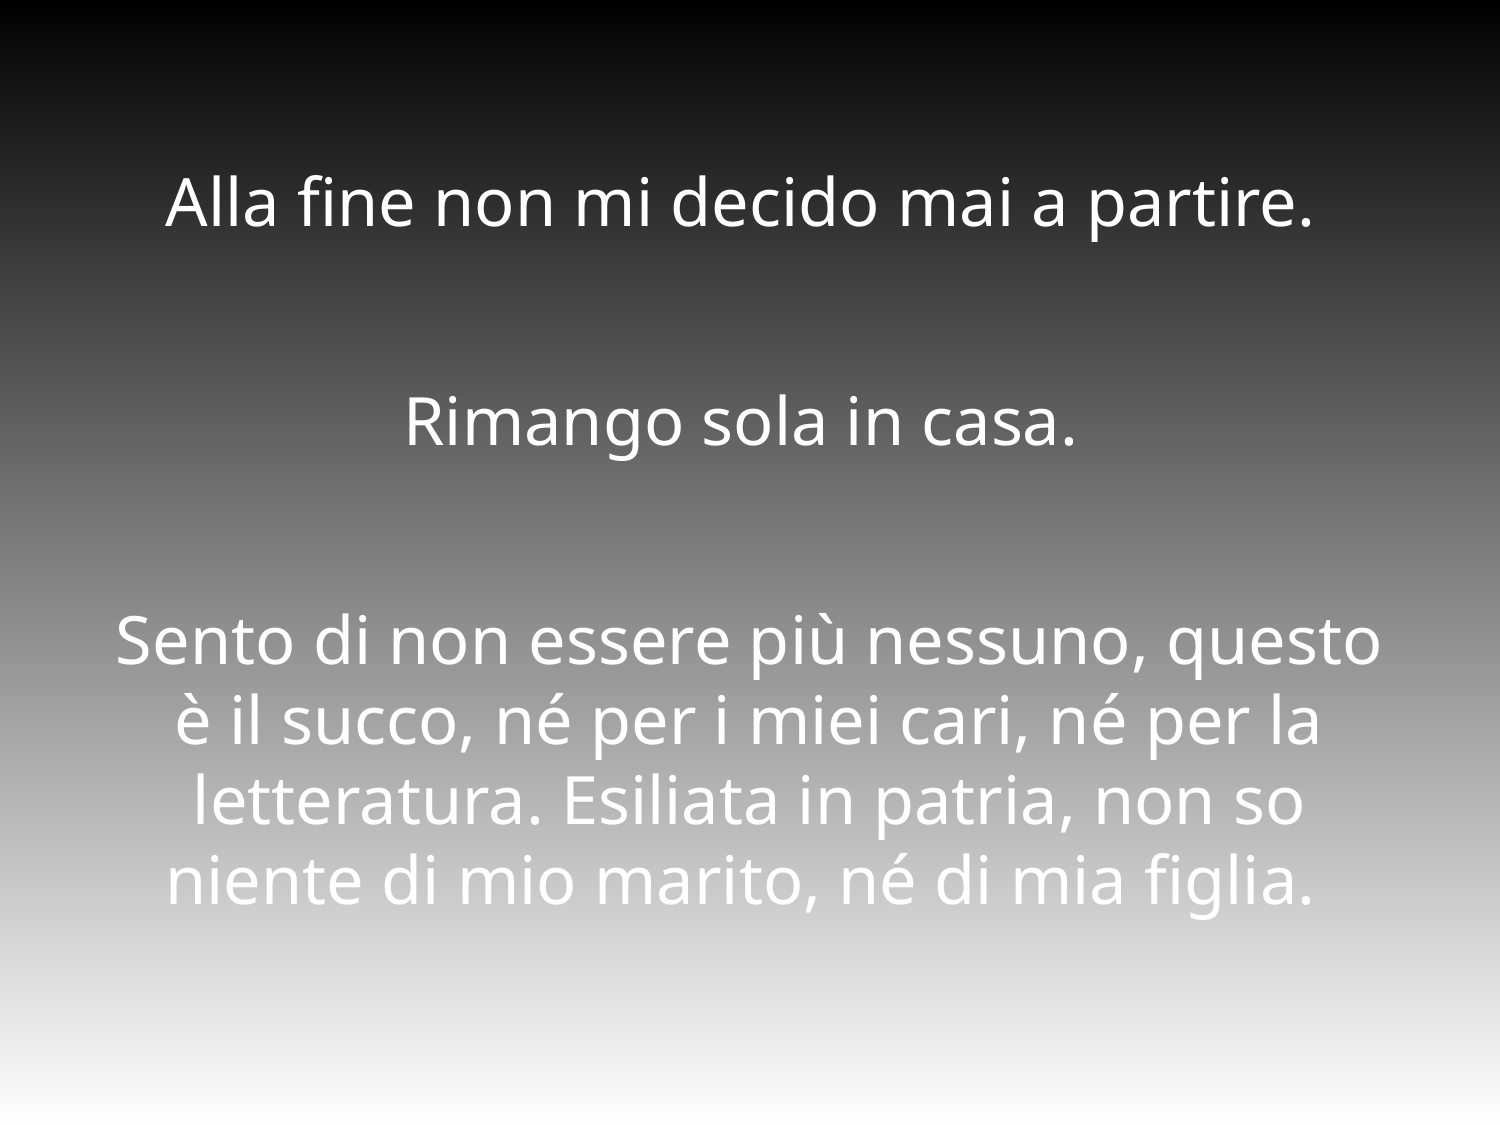

# Alla fine non mi decido mai a partire.
Rimango sola in casa.
Sento di non essere più nessuno, questo è il succo, né per i miei cari, né per la letteratura. Esiliata in patria, non so niente di mio marito, né di mia figlia.